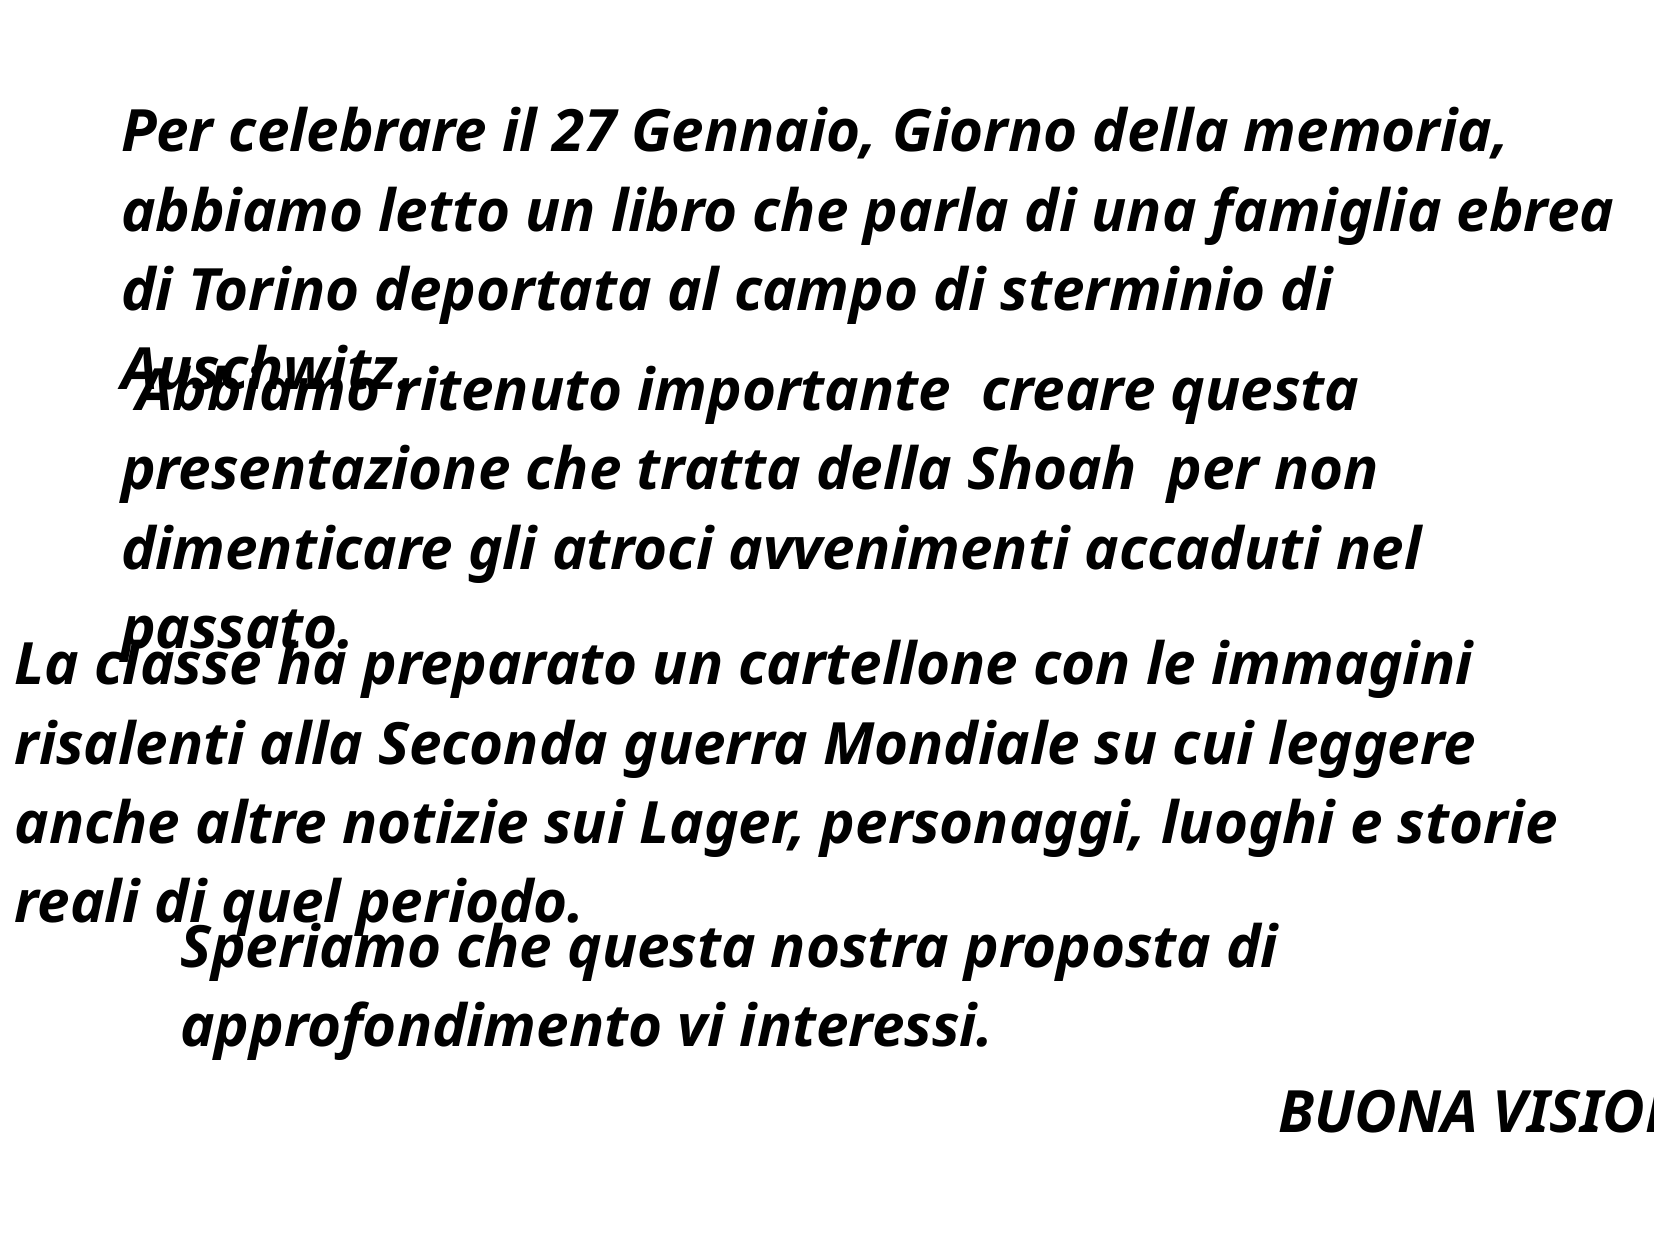

Per celebrare il 27 Gennaio, Giorno della memoria, abbiamo letto un libro che parla di una famiglia ebrea di Torino deportata al campo di sterminio di Auschwitz.
 Abbiamo ritenuto importante creare questa presentazione che tratta della Shoah per non dimenticare gli atroci avvenimenti accaduti nel passato.
La classe ha preparato un cartellone con le immagini risalenti alla Seconda guerra Mondiale su cui leggere anche altre notizie sui Lager, personaggi, luoghi e storie reali di quel periodo.
Speriamo che questa nostra proposta di approfondimento vi interessi.
BUONA VISIONE!
“